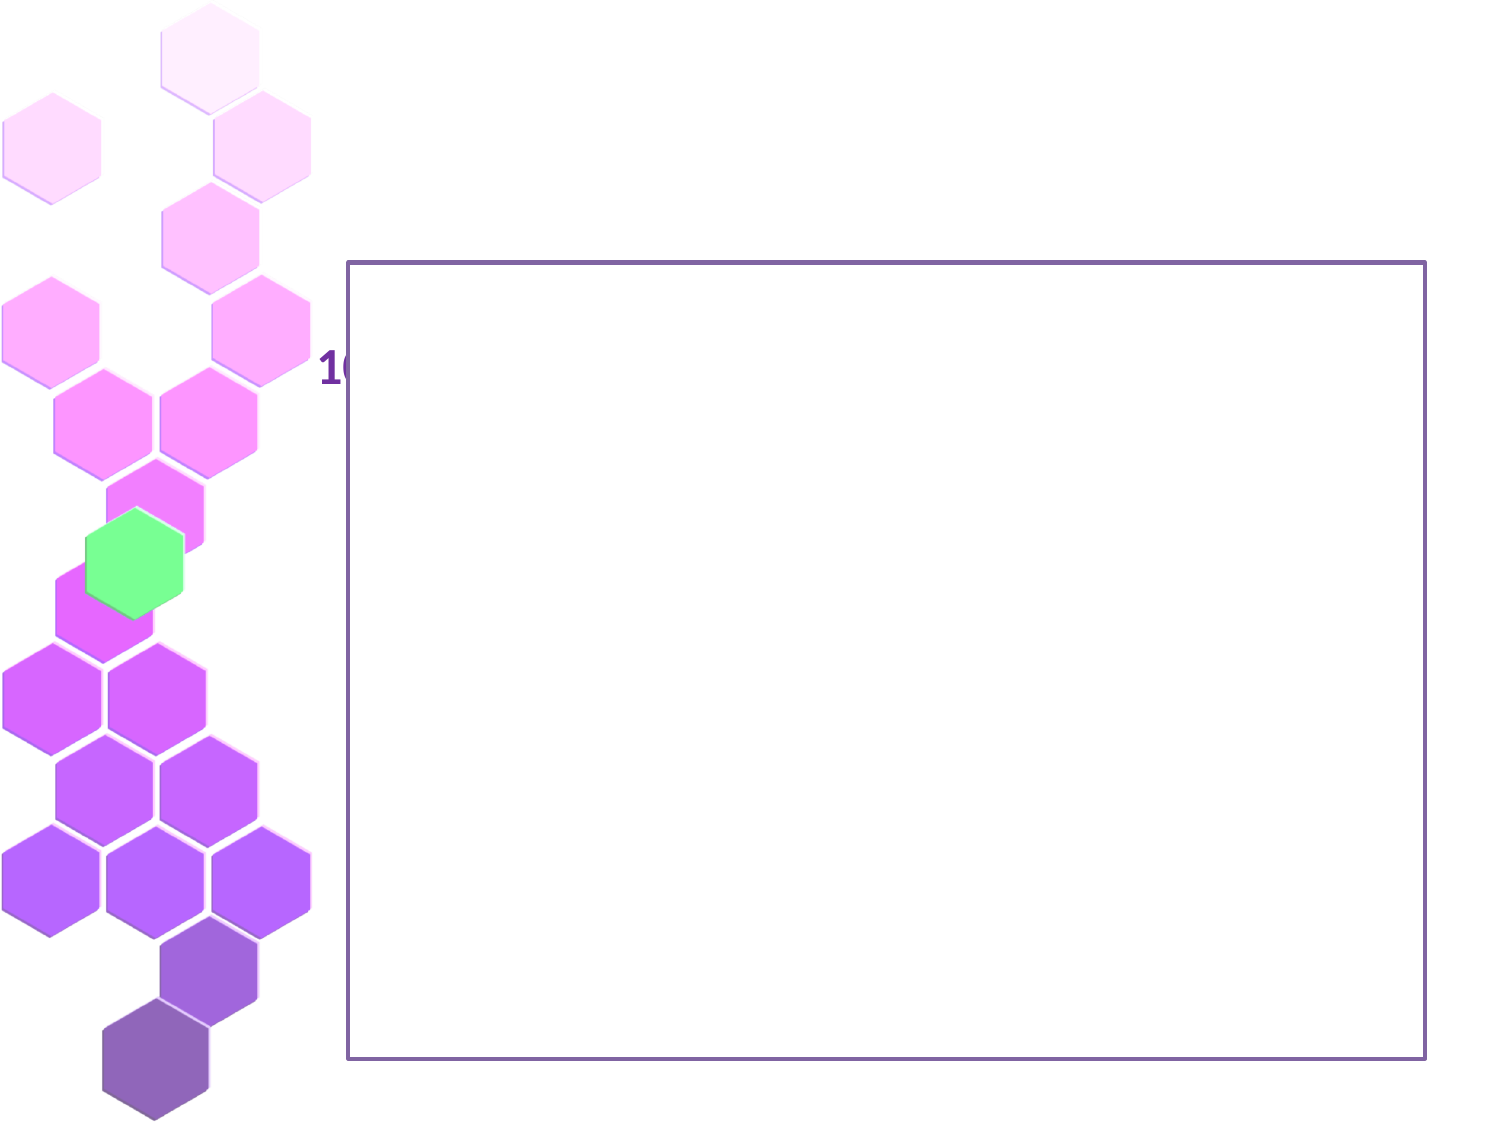

# 8. Si estamos trabajando con una tarjeta 100BaseFX ¿Cuánto tardará en enviar a la red un archivo de 10 MB?